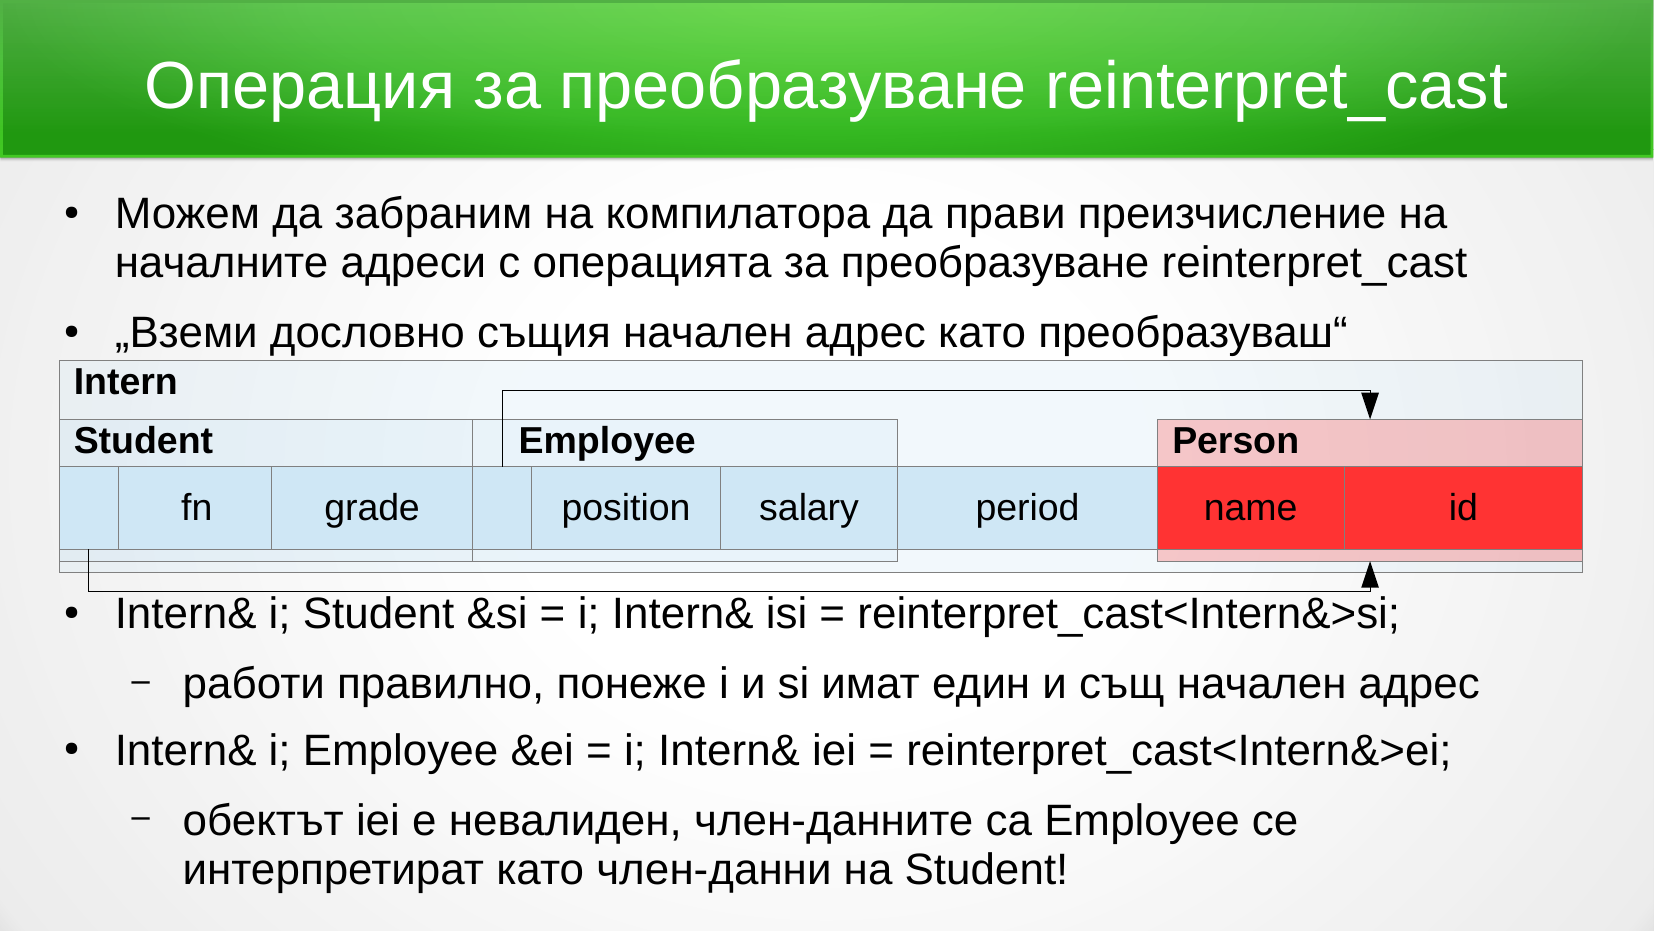

# Операция за преобразуване reinterpret_cast
Можем да забраним на компилатора да прави преизчисление на началните адреси с операцията за преобразуване reinterpret_cast
„Вземи дословно същия начален адрес като преобразуваш“
Intern& i; Student &si = i; Intern& isi = reinterpret_cast<Intern&>si;
работи правилно, понеже i и si имат един и същ начален адрес
Intern& i; Employee &ei = i; Intern& iei = reinterpret_cast<Intern&>ei;
обектът iei е невалиден, член-данните са Employee се интерпретират като член-данни на Student!
Intern
Student
 Employee
Person
fn
grade
position
salary
period
name
id